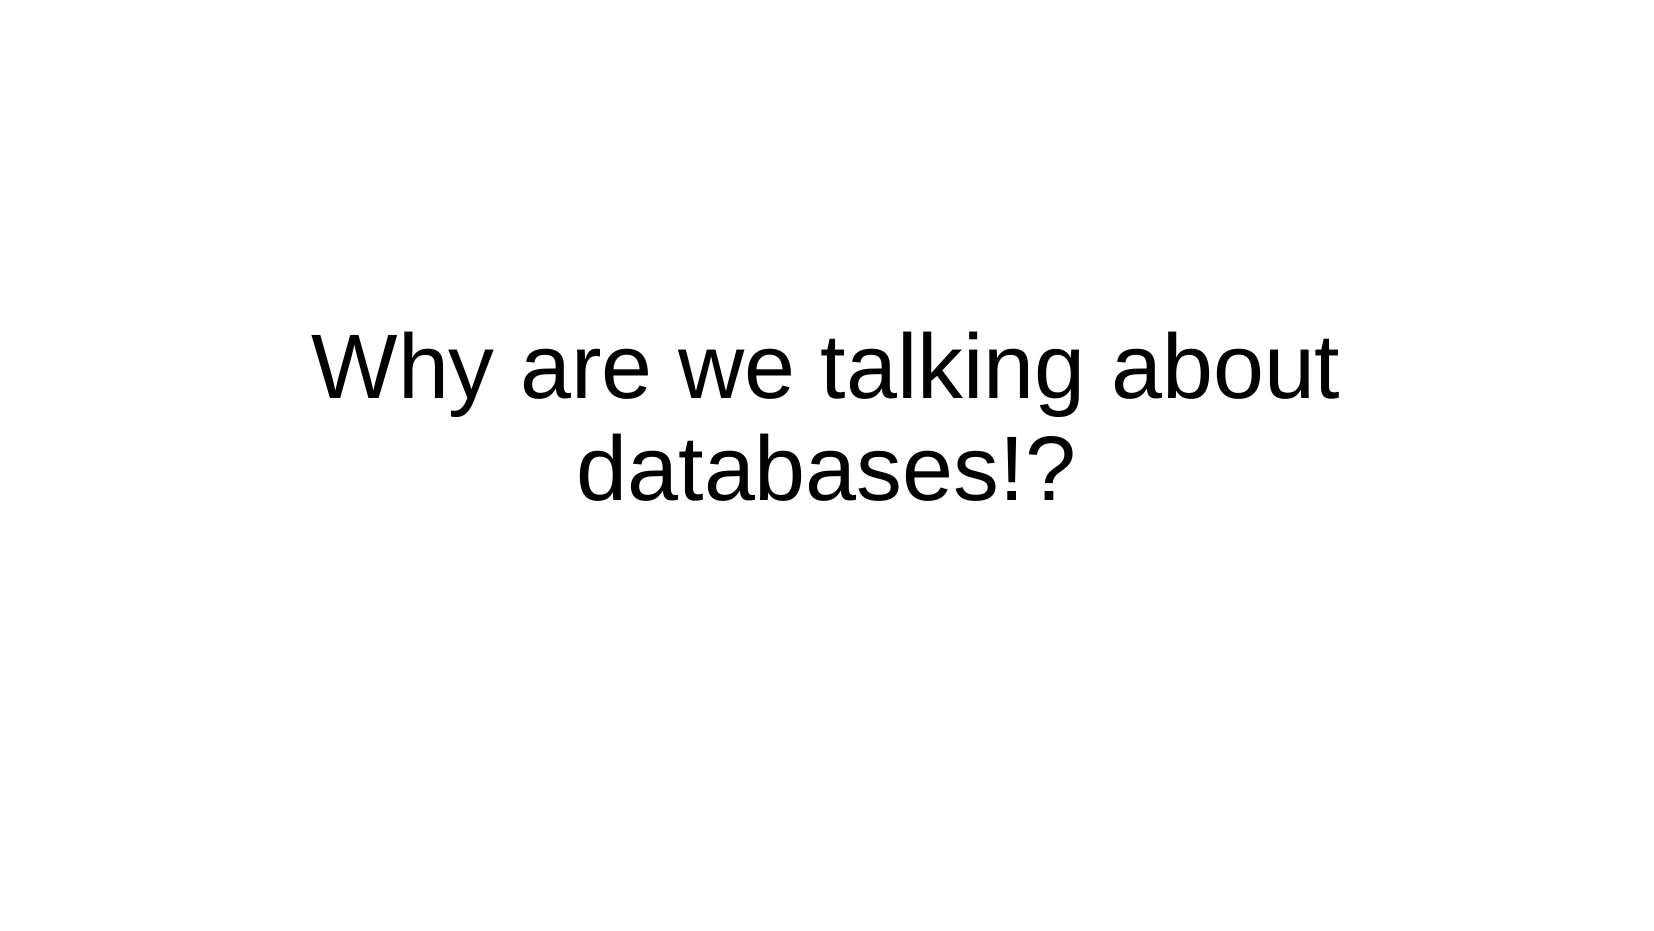

# Why are we talking about databases!?